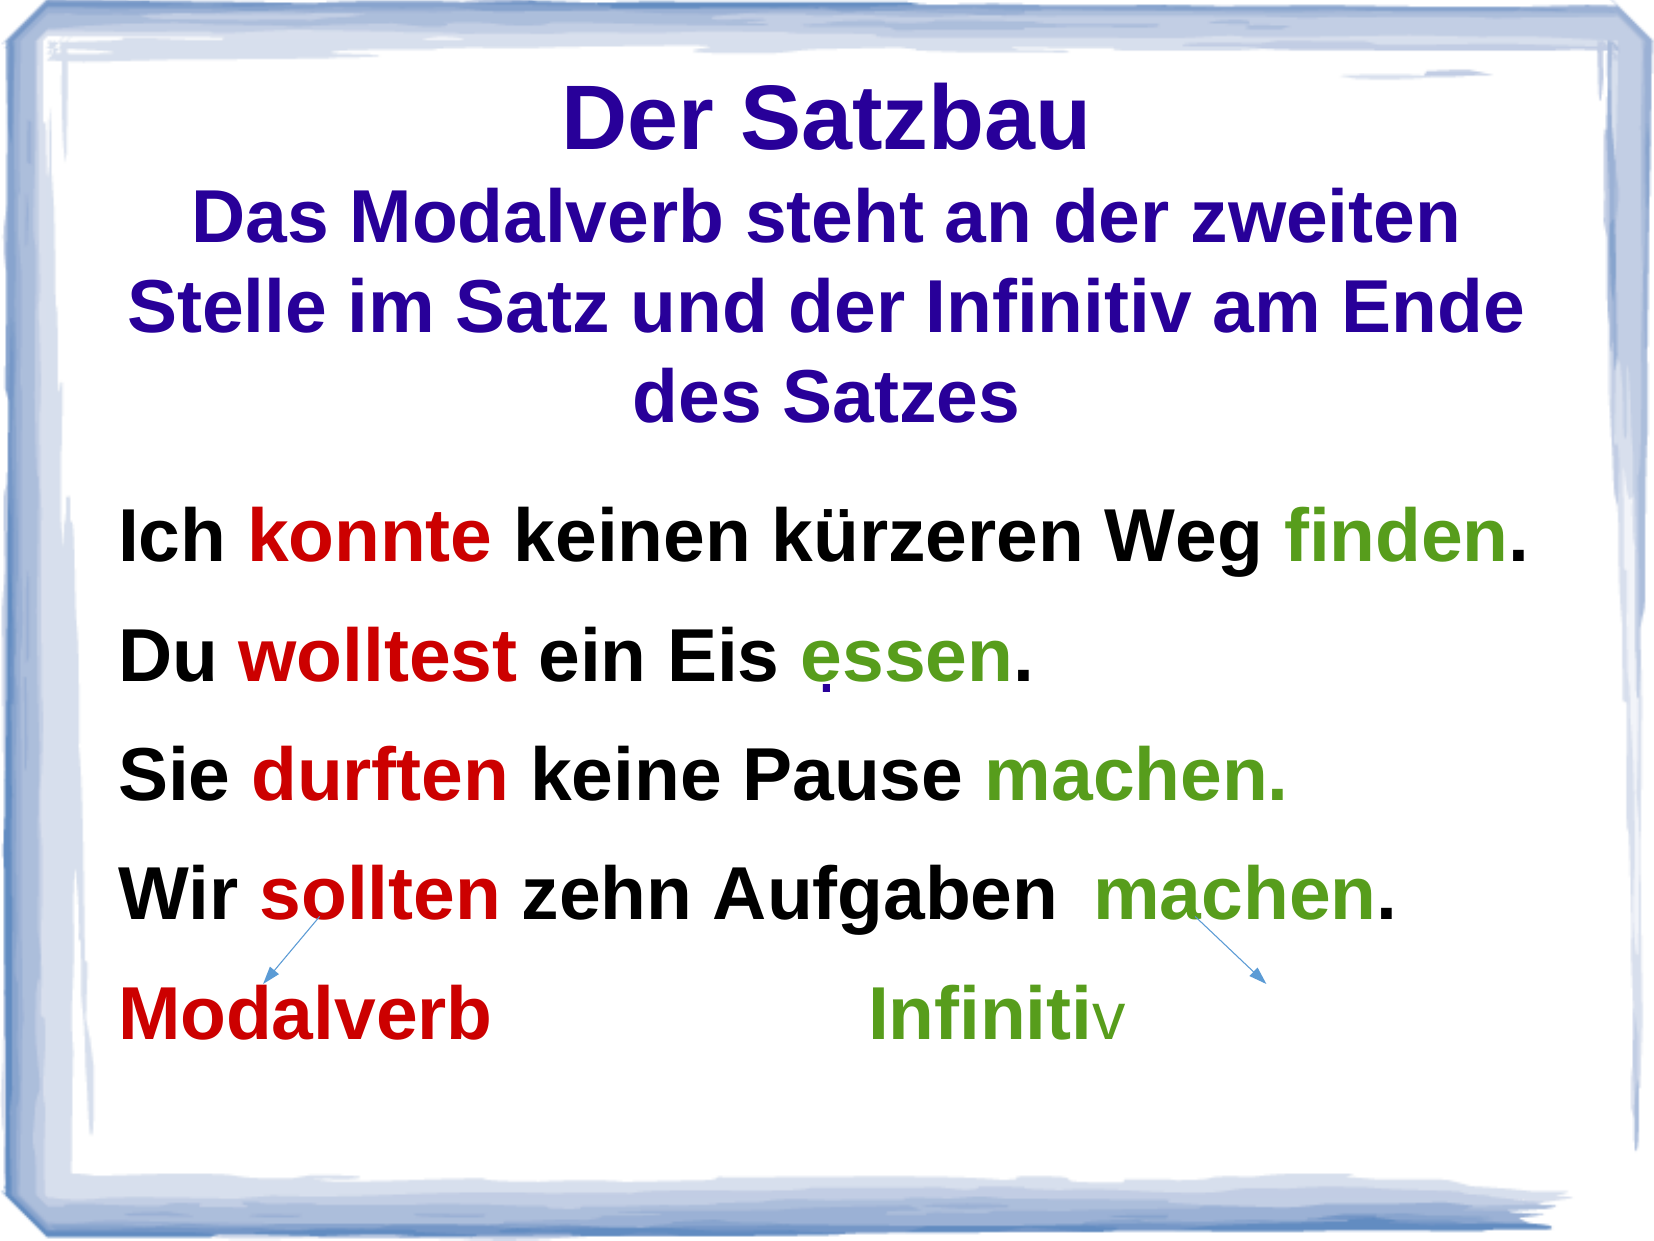

# Der Satzbau Das Modalverb steht an der zweiten Stelle im Satz und der Infinitiv am Ende des Satzes .
Ich konnte keinen kürzeren Weg finden.
Du wolltest ein Eis essen.
Sie durften keine Pause machen.
Wir sollten zehn Aufgaben 	machen.
Modalverb					Infinitiv